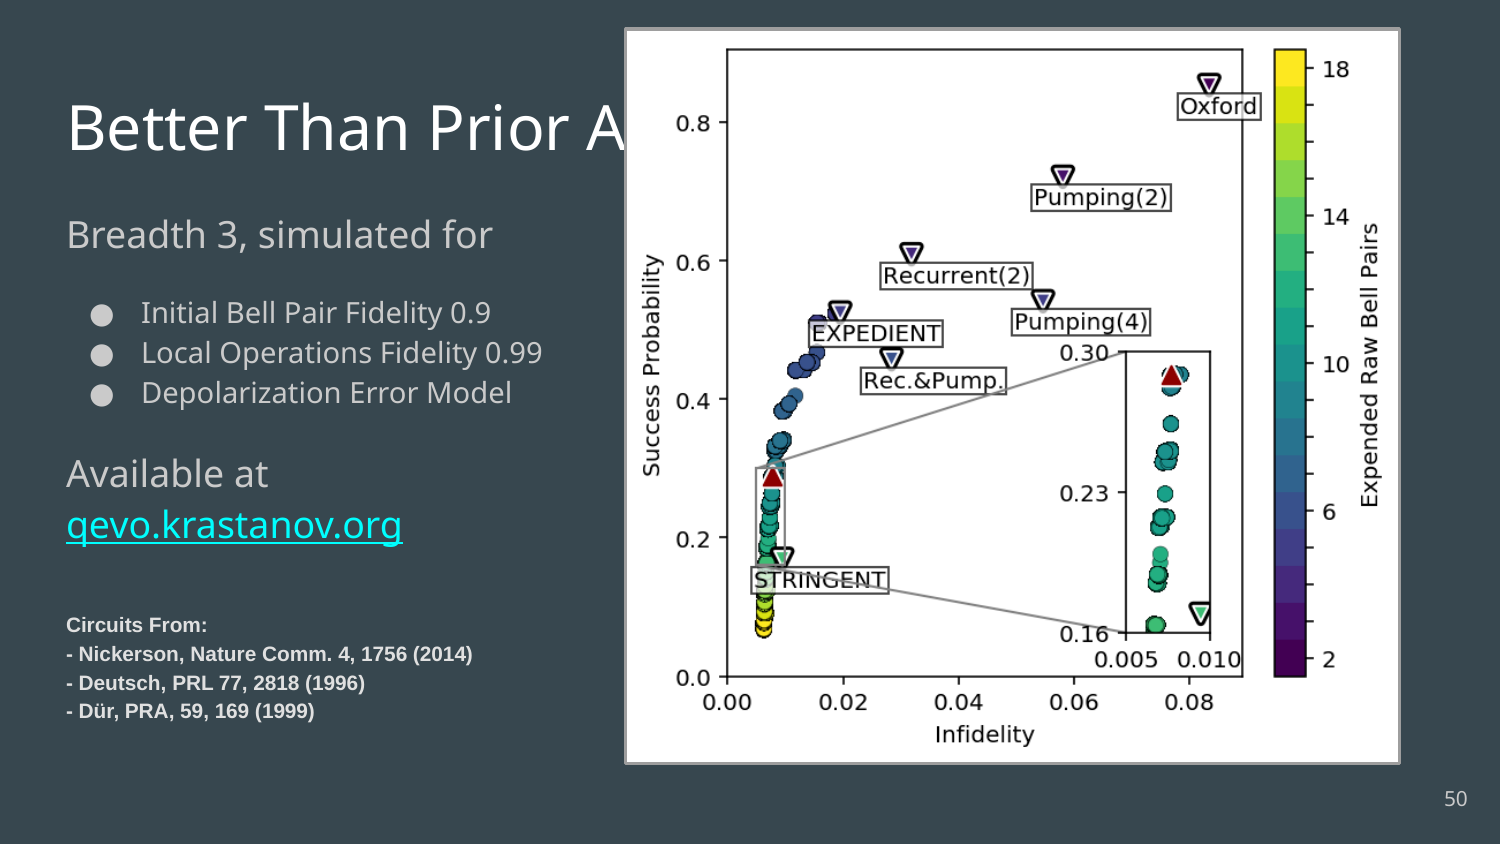

# Better Than Prior Art
Breadth 3, simulated for
Initial Bell Pair Fidelity 0.9
Local Operations Fidelity 0.99
Depolarization Error Model
Available at
qevo.krastanov.org
Circuits From:
- Nickerson, Nature Comm. 4, 1756 (2014)
- Deutsch, PRL 77, 2818 (1996)
- Dür, PRA, 59, 169 (1999)